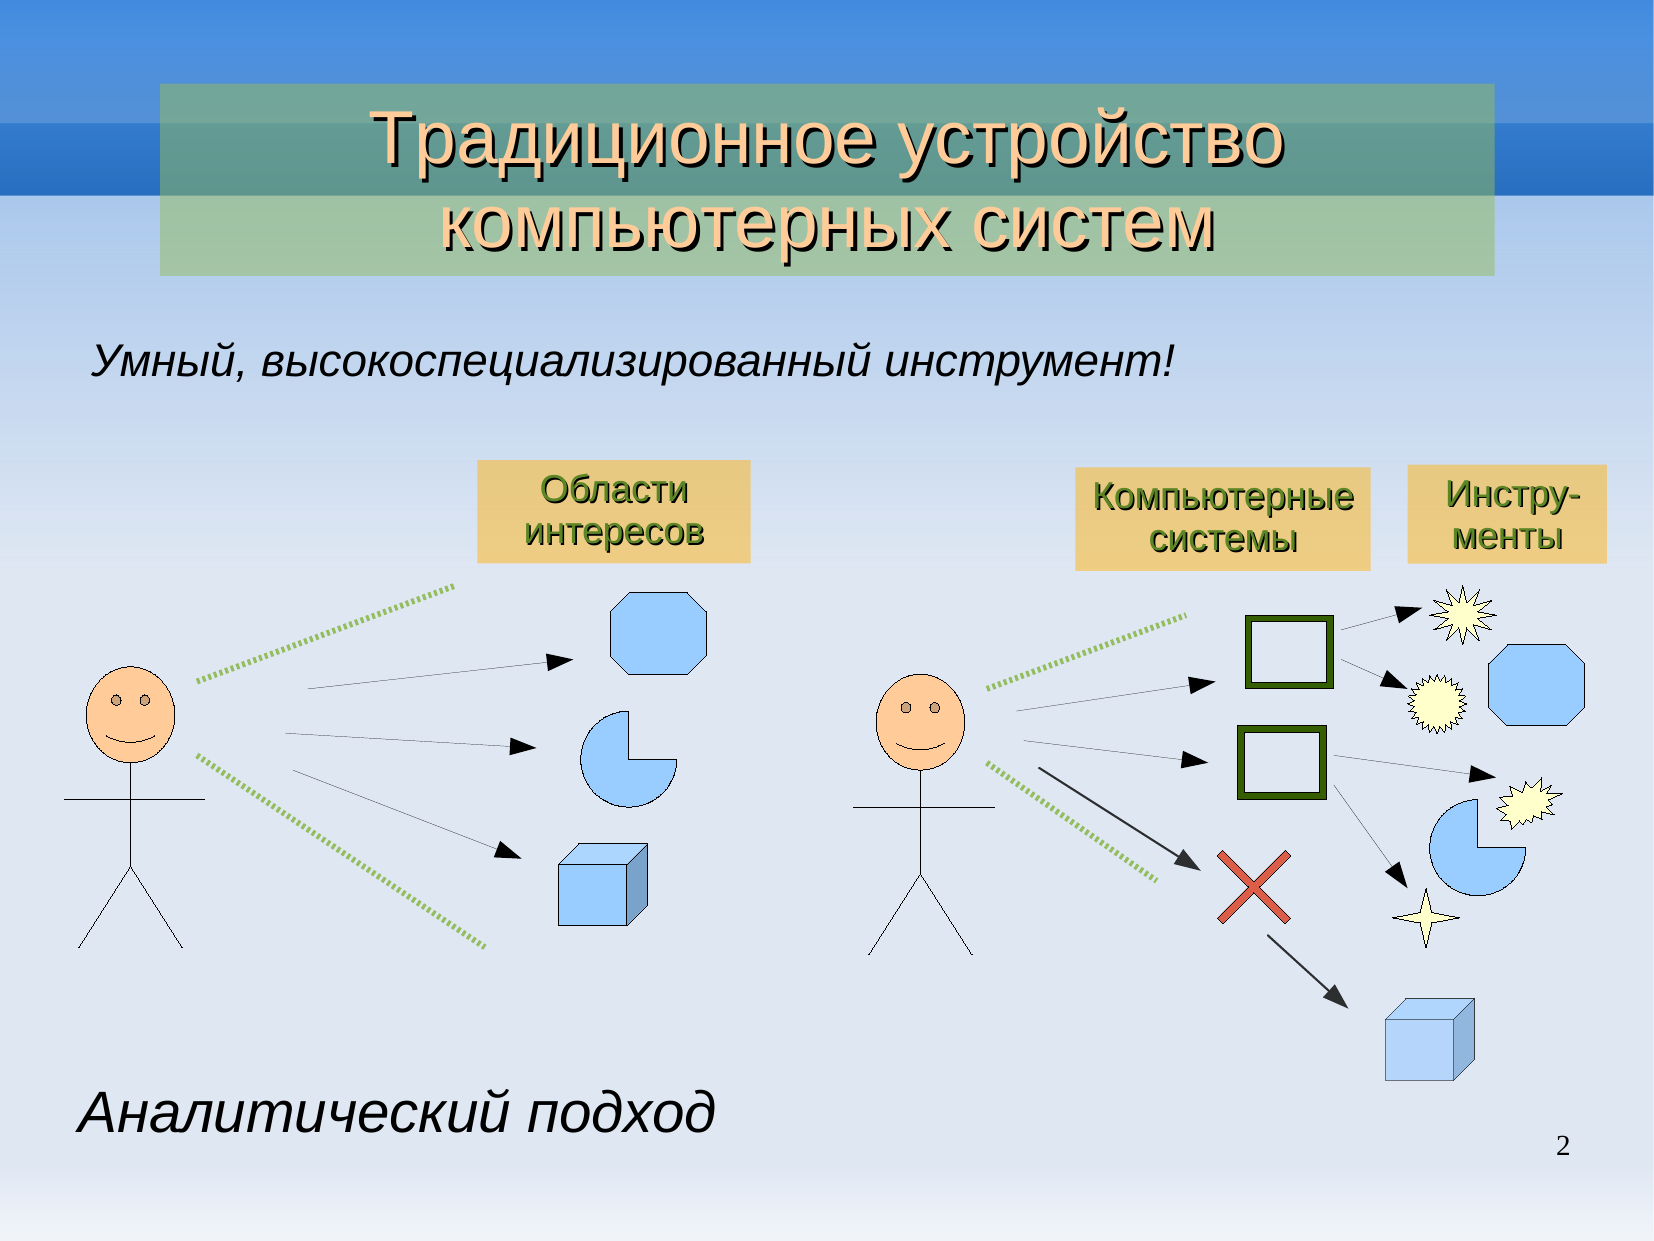

# Традиционное устройство компьютерных систем
Умный, высокоспециализированный инструмент!
Области интересов
 Инстру-менты
Компьютерные системы
Аналитический подход
2